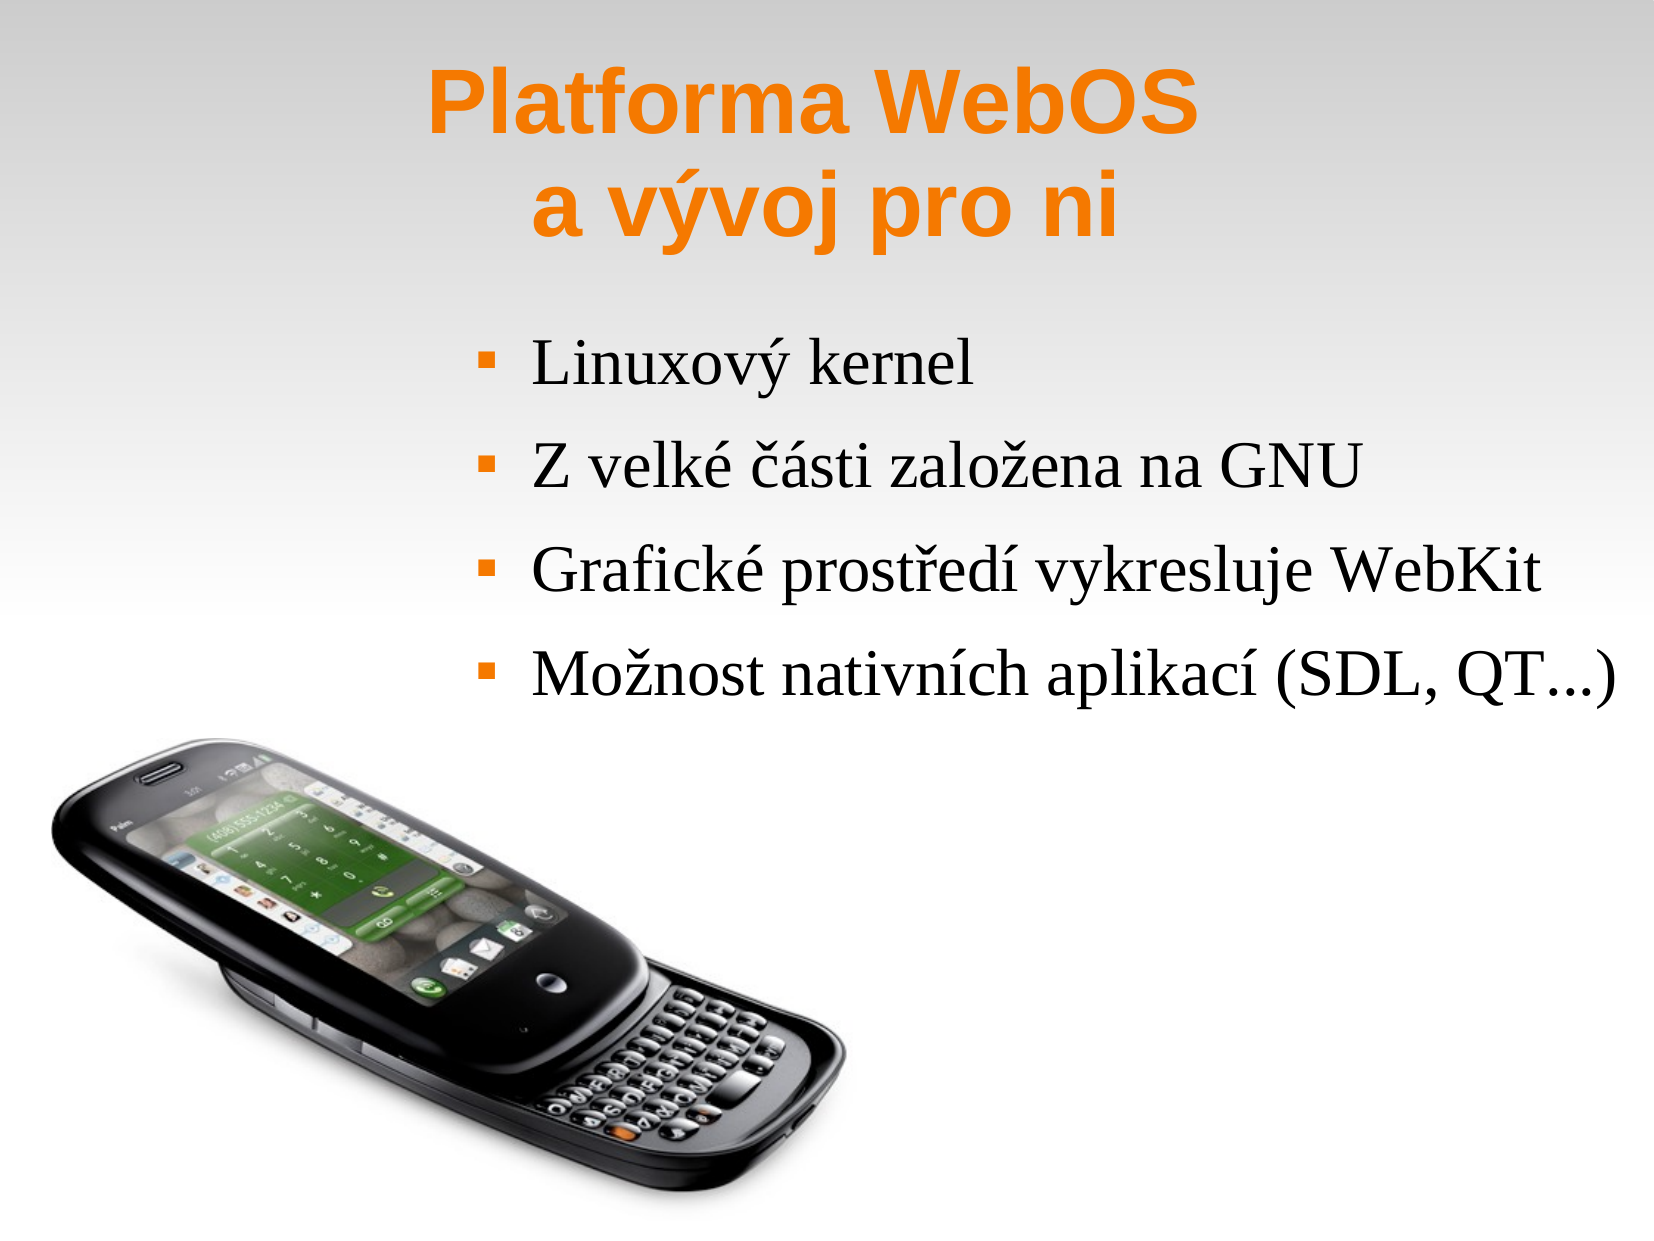

# Platforma WebOS a vývoj pro ni
Linuxový kernel
Z velké části založena na GNU
Grafické prostředí vykresluje WebKit
Možnost nativních aplikací (SDL, QT...)